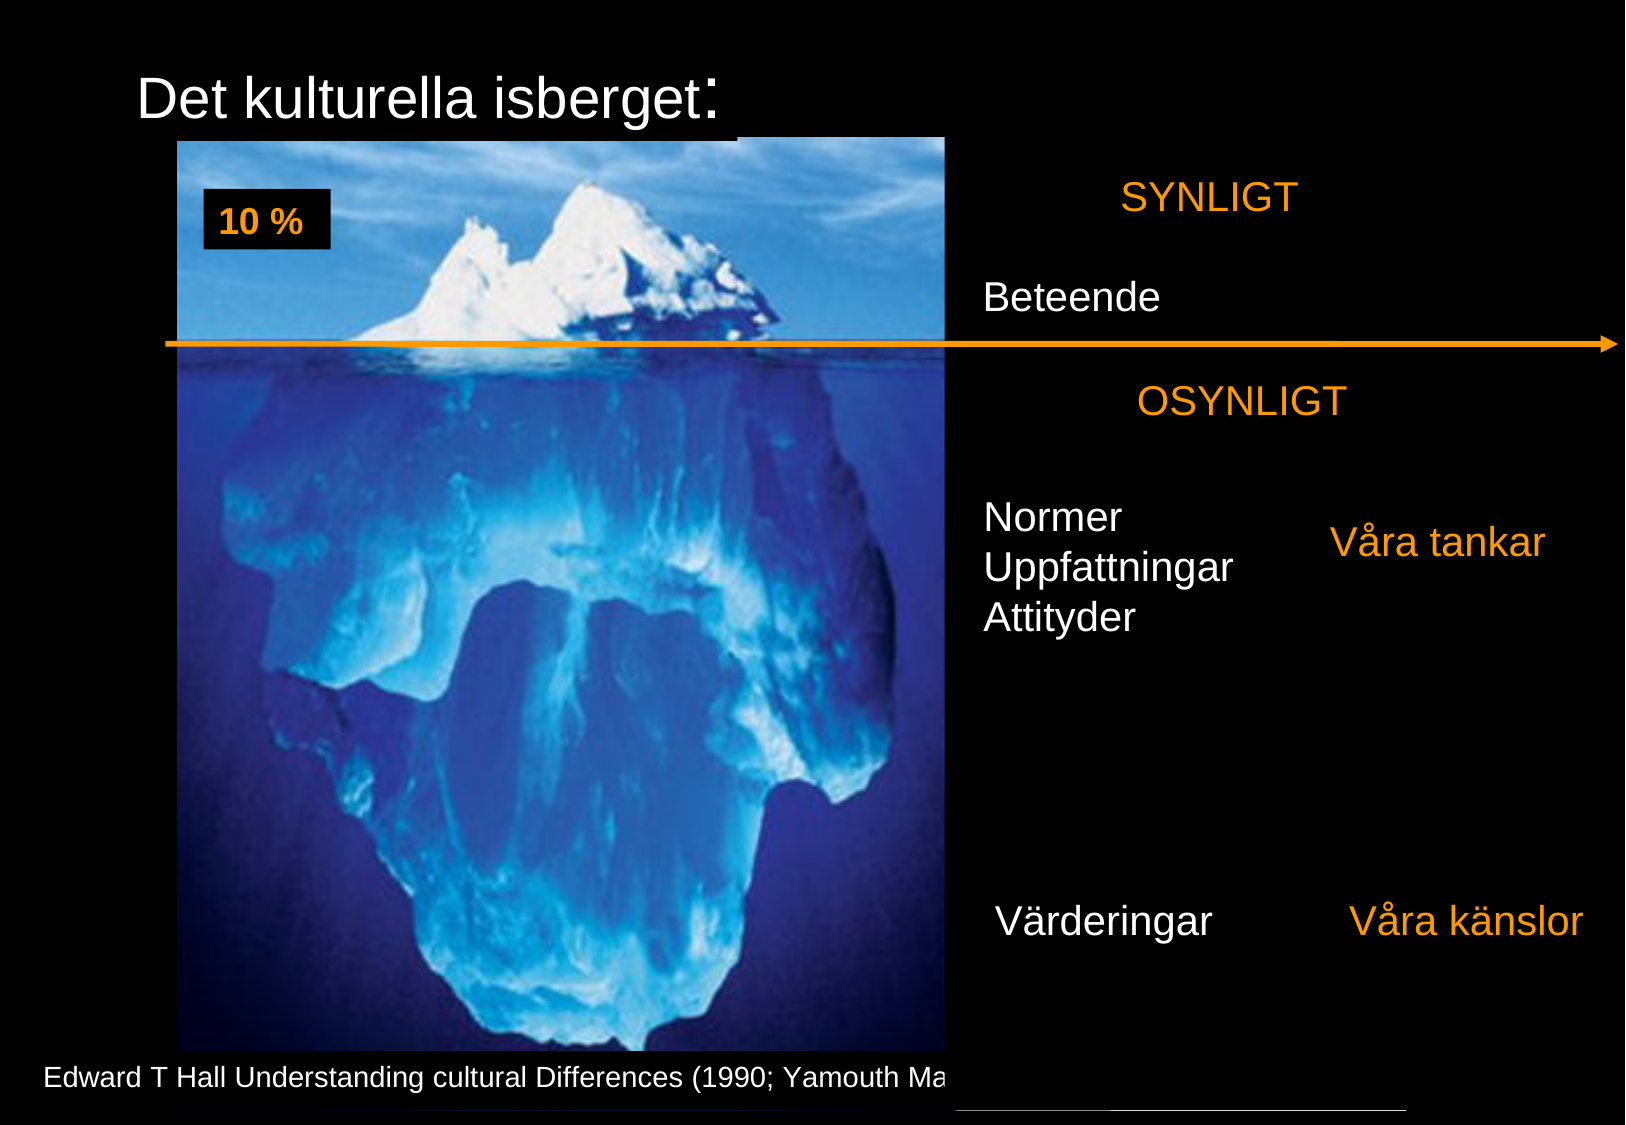

Det kulturella isberget:
 SYNLIGT
 Beteende
 SYNLIGT
 Beteende
10 %
OSYNLIGT
Normer
Uppfattningar
Attityder
 Våra tankar
 Värderingar
 Våra känslor
Edward T Hall Understanding cultural Differences (1990; Yamouth Main)